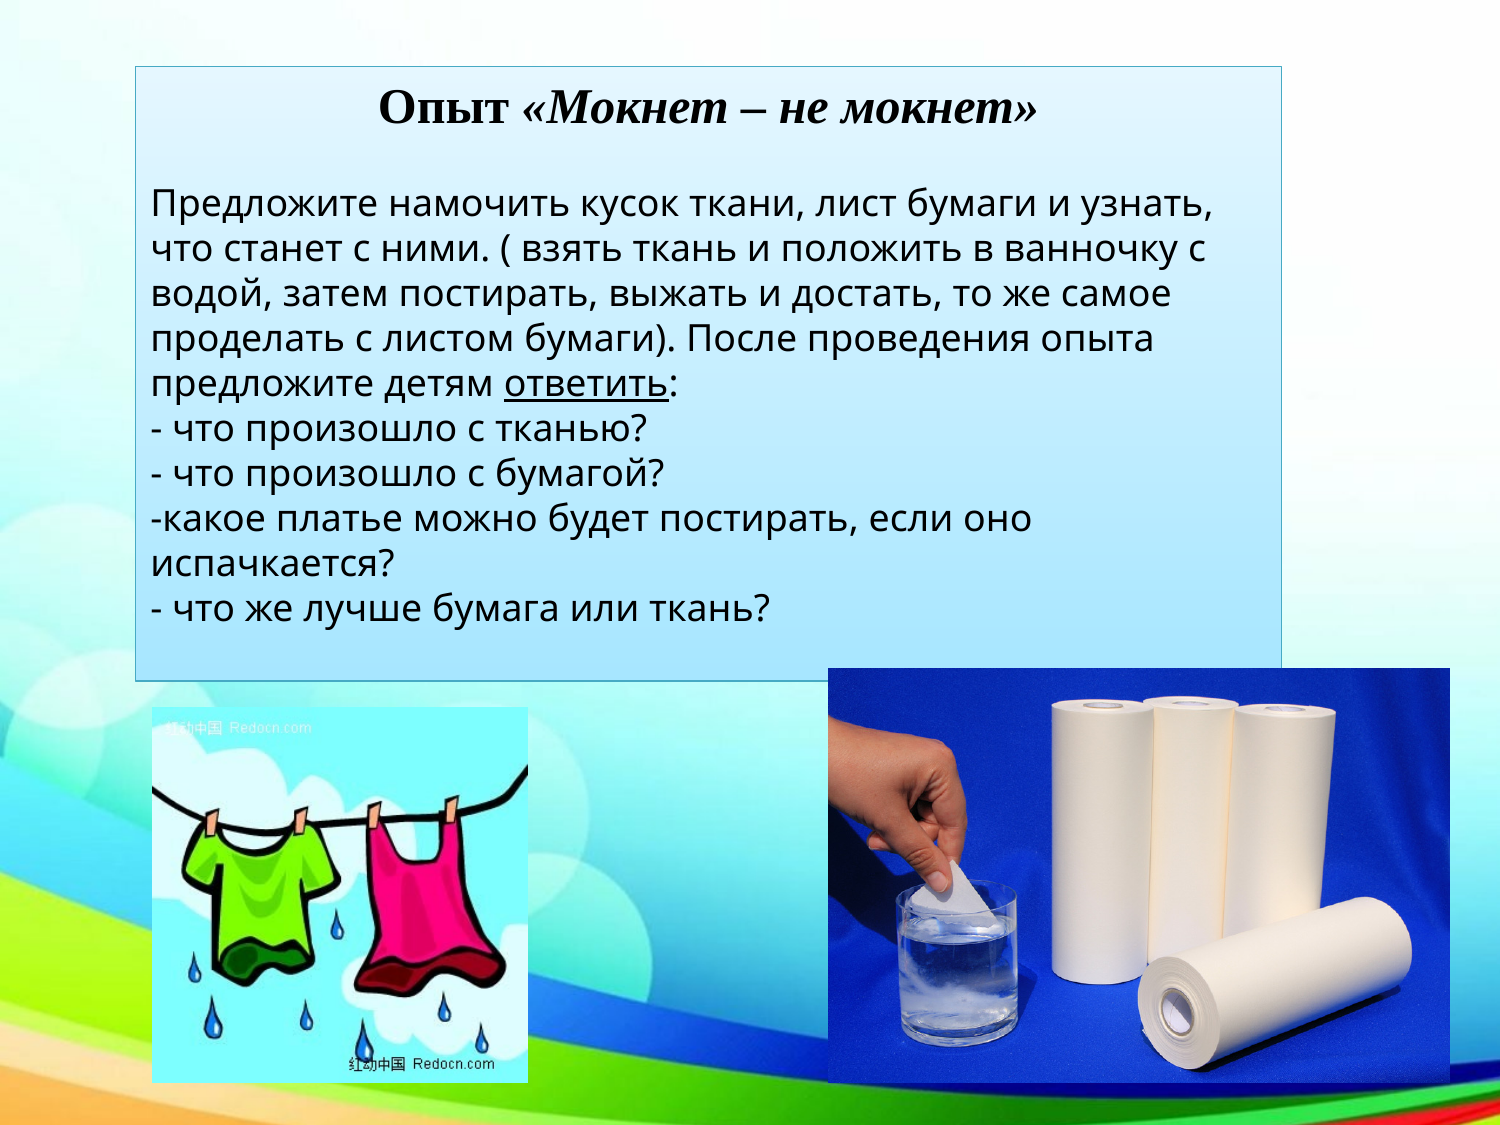

Опыт «Мокнет – не мокнет»
Предложите намочить кусок ткани, лист бумаги и узнать, что станет с ними. ( взять ткань и положить в ванночку с водой, затем постирать, выжать и достать, то же самое проделать с листом бумаги). После проведения опыта предложите детям ответить:
- что произошло с тканью?
- что произошло с бумагой?
-какое платье можно будет постирать, если оно испачкается?
- что же лучше бумага или ткань?